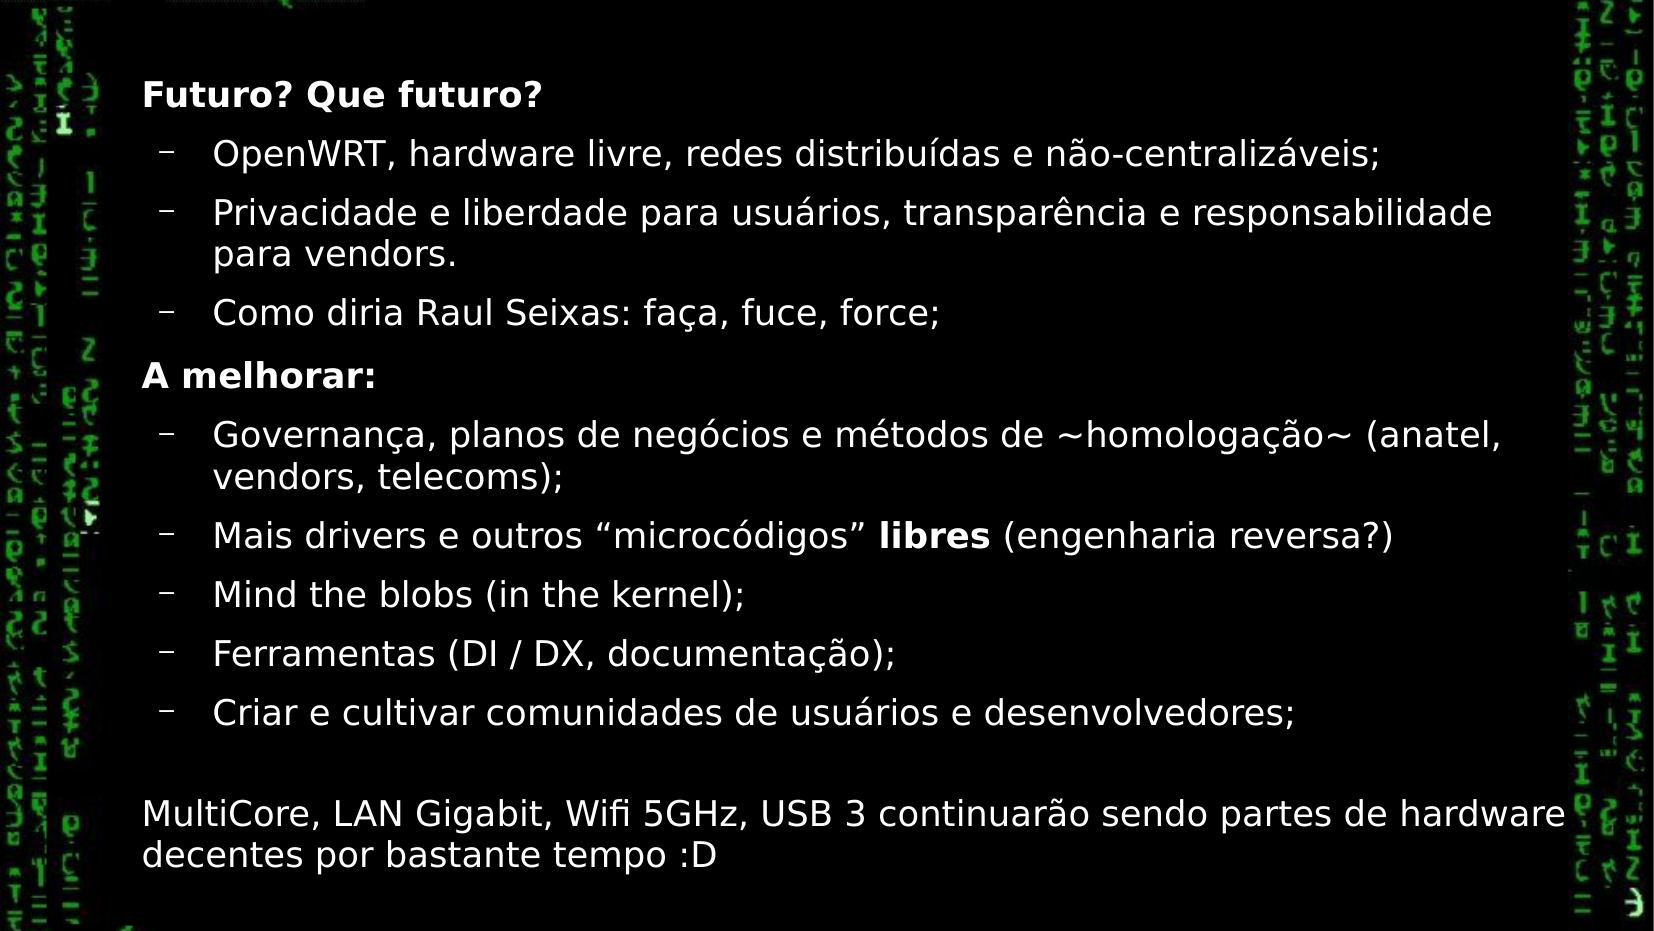

# Futuro? Que futuro?
OpenWRT, hardware livre, redes distribuídas e não-centralizáveis;
Privacidade e liberdade para usuários, transparência e responsabilidade
para vendors.
Como diria Raul Seixas: faça, fuce, force;
A melhorar:
Governança, planos de negócios e métodos de ~homologação~ (anatel, vendors, telecoms);
Mais drivers e outros “microcódigos” libres (engenharia reversa?)
Mind the blobs (in the kernel);
Ferramentas (DI / DX, documentação);
Criar e cultivar comunidades de usuários e desenvolvedores;
MultiCore, LAN Gigabit, Wifi 5GHz, USB 3 continuarão sendo partes de hardware decentes por bastante tempo :D